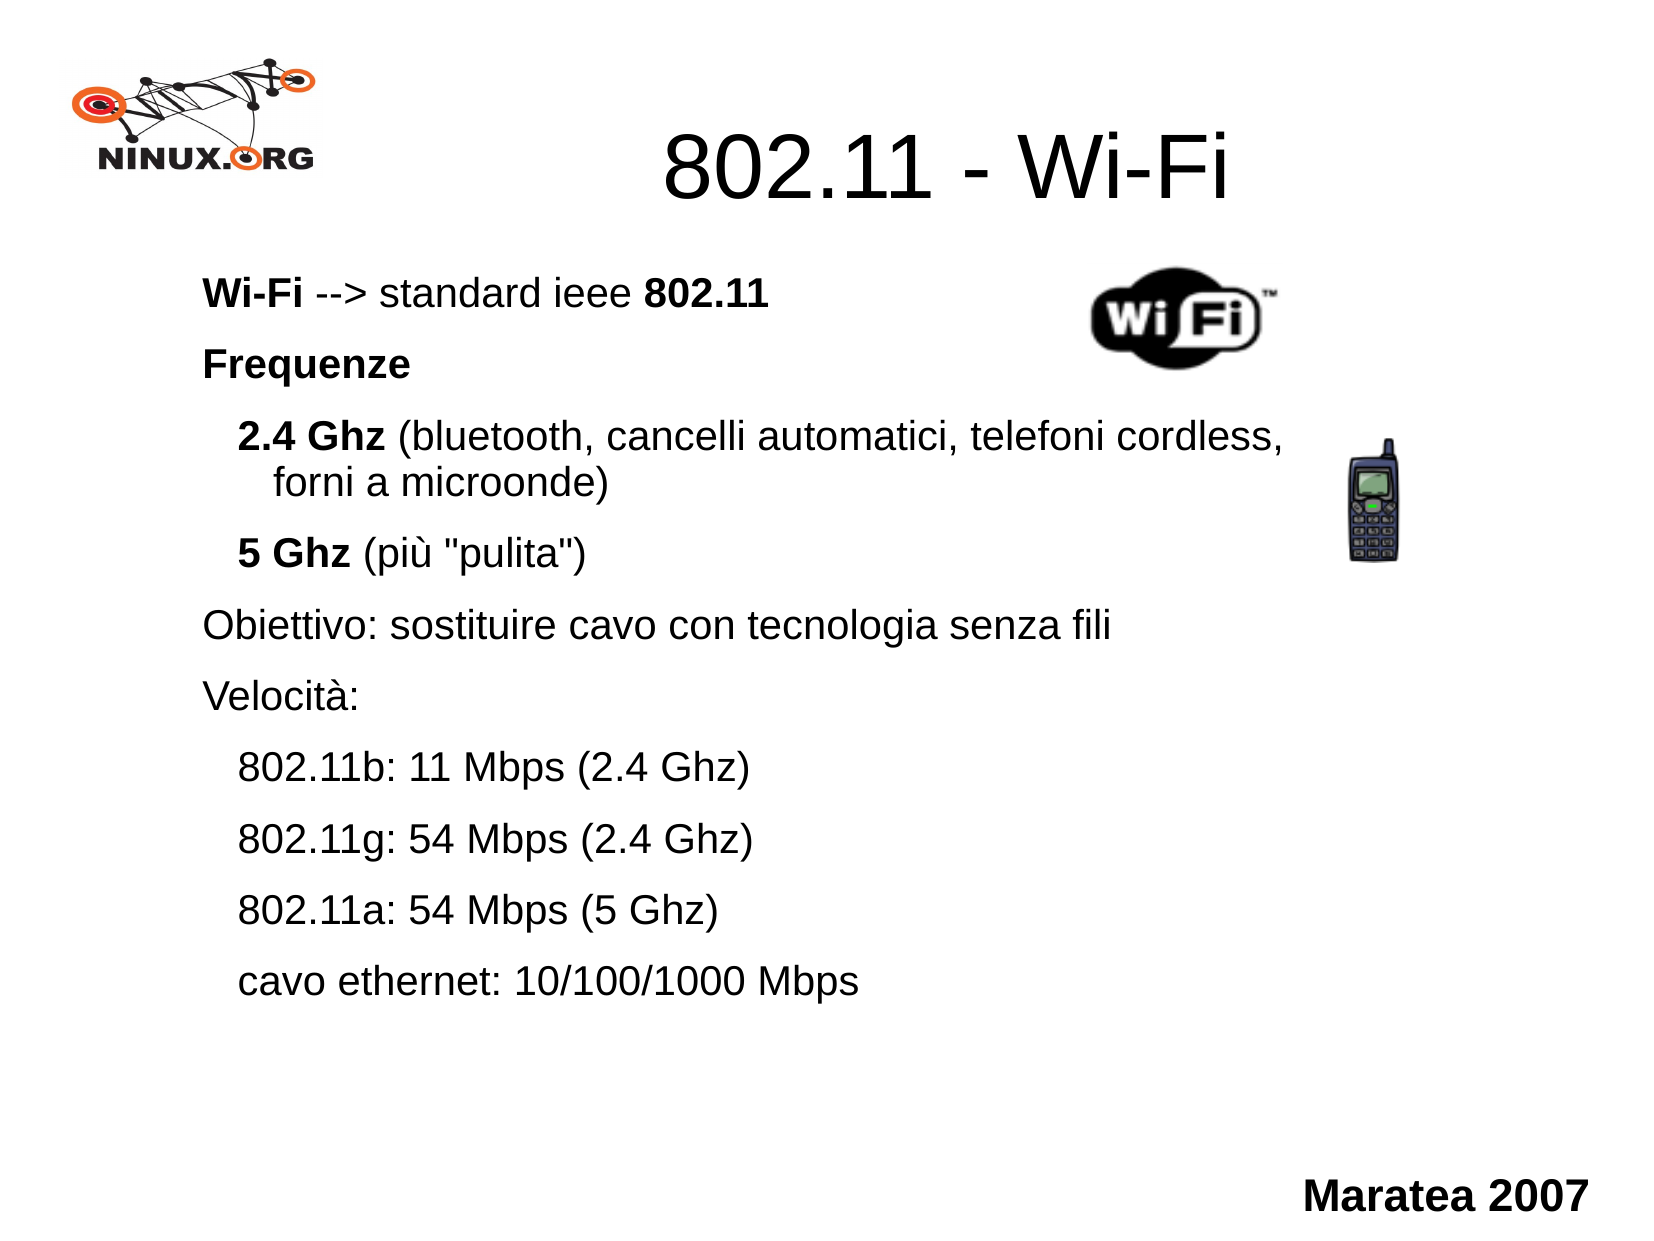

# 802.11 - Wi-Fi
Wi-Fi --> standard ieee 802.11
Frequenze
2.4 Ghz (bluetooth, cancelli automatici, telefoni cordless, forni a microonde)
5 Ghz (più "pulita")
Obiettivo: sostituire cavo con tecnologia senza fili
Velocità:
802.11b: 11 Mbps (2.4 Ghz)
802.11g: 54 Mbps (2.4 Ghz)
802.11a: 54 Mbps (5 Ghz)
cavo ethernet: 10/100/1000 Mbps
 Maratea 2007